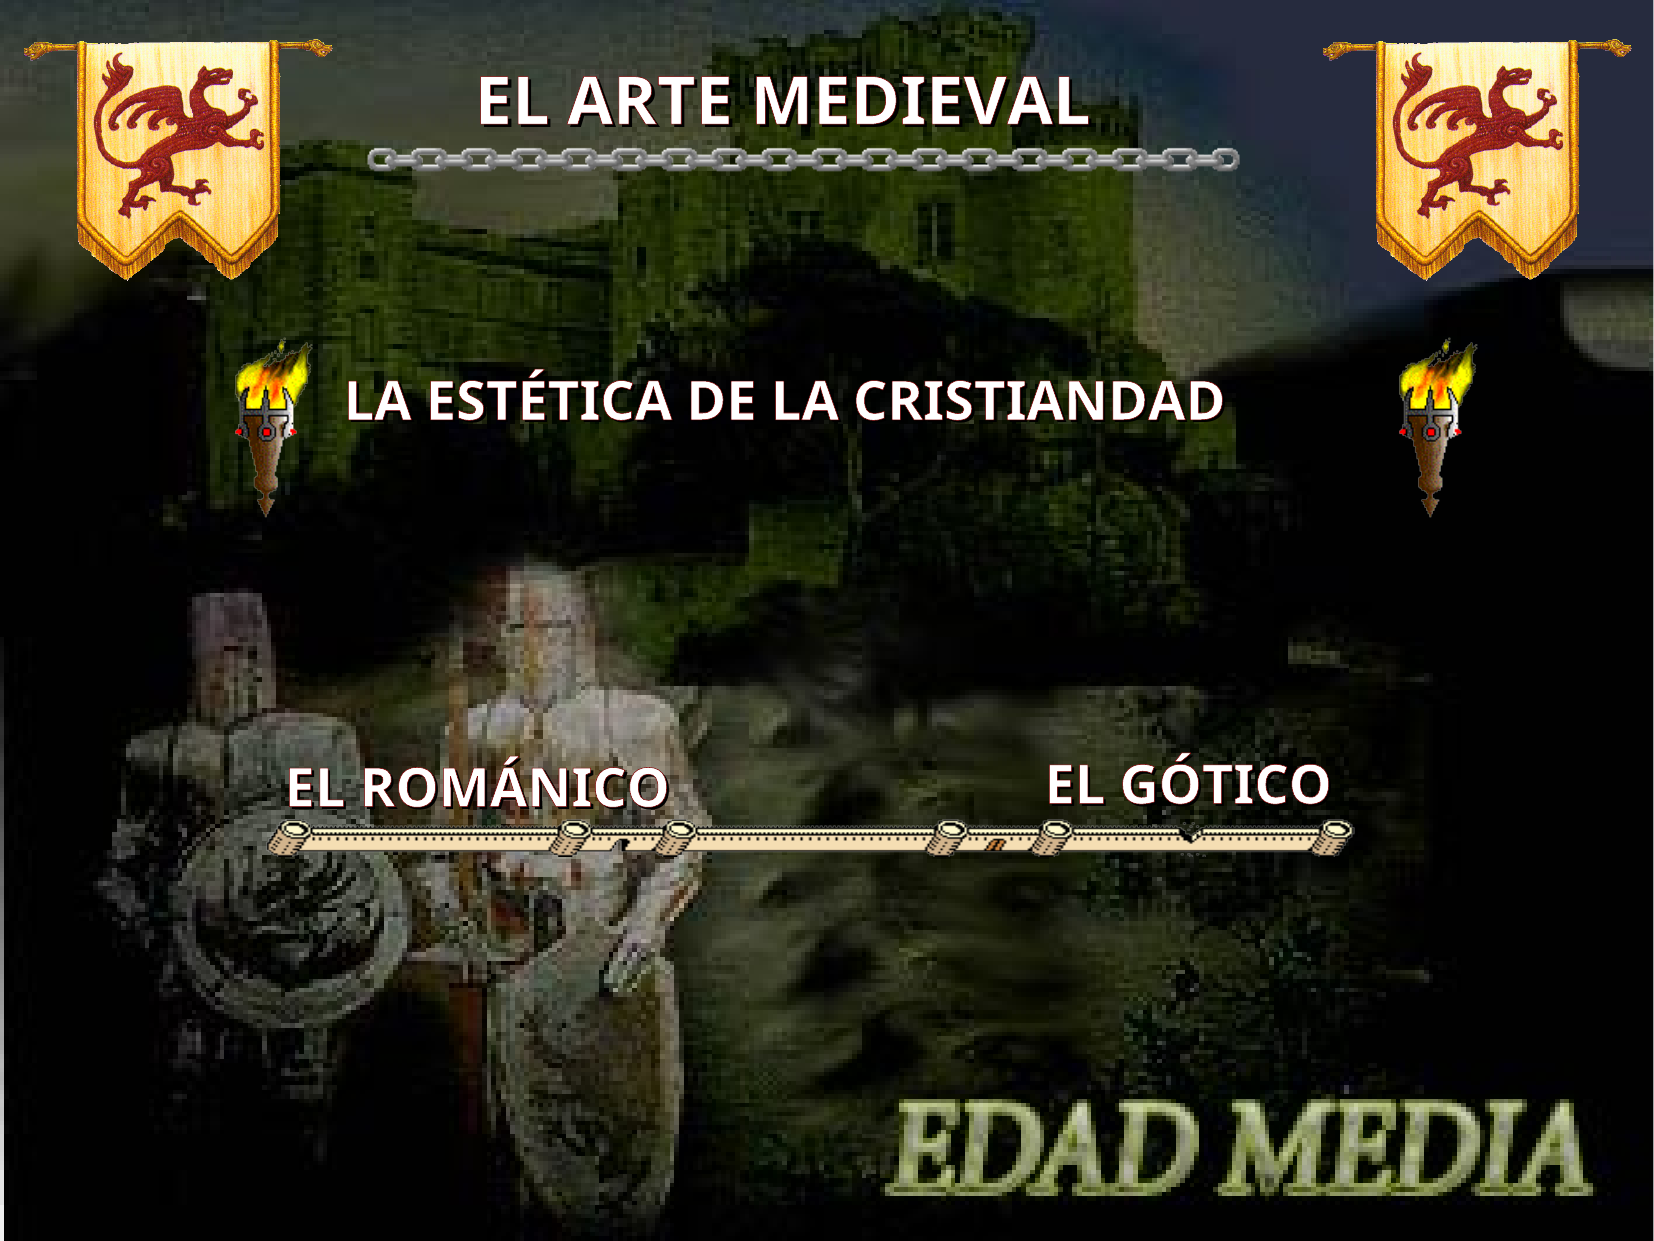

EL ARTE MEDIEVAL
LA ESTÉTICA DE LA CRISTIANDAD
EL GÓTICO
EL ROMÁNICO